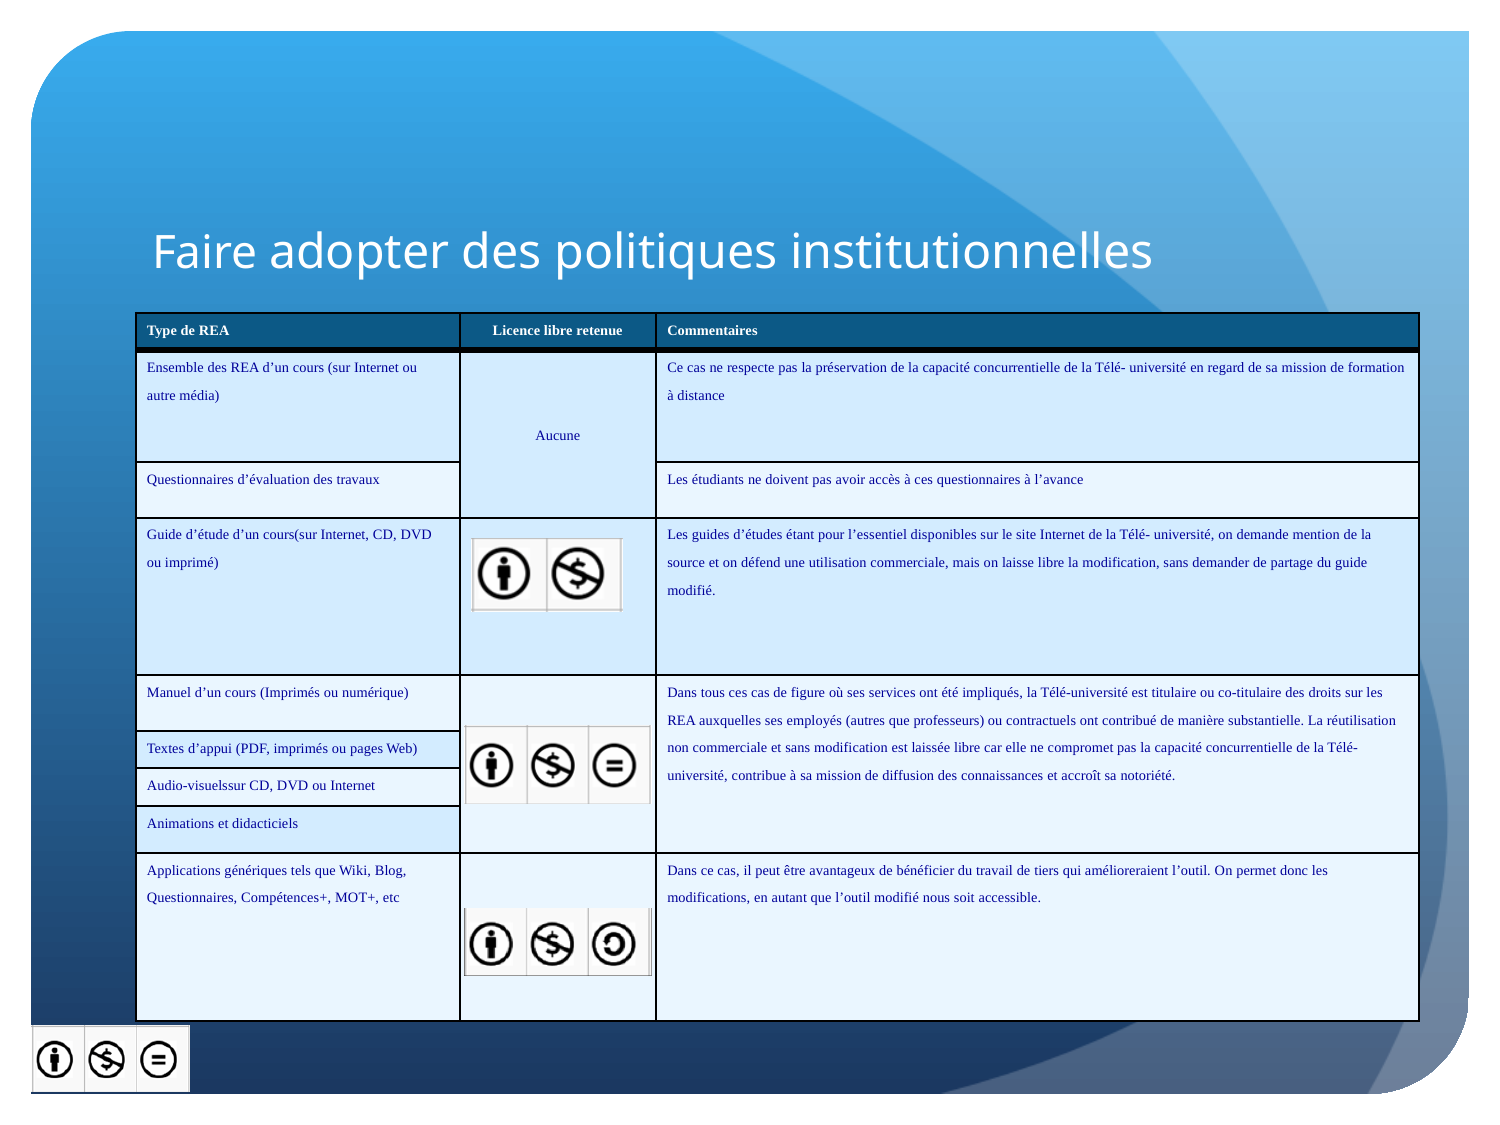

# Faire adopter des politiques institutionnelles
| Type de REA | Licence libre retenue | Commentaires |
| --- | --- | --- |
| Ensemble des REA d’un cours (sur Internet ou autre média) | Aucune | Ce cas ne respecte pas la préservation de la capacité concurrentielle de la Télé- université en regard de sa mission de formation à distance |
| Questionnaires d’évaluation des travaux | | Les étudiants ne doivent pas avoir accès à ces questionnaires à l’avance |
| Guide d’étude d’un cours (sur Internet, CD, DVD ou imprimé) | | Les guides d’études étant pour l’essentiel disponibles sur le site Internet de la Télé- université, on demande mention de la source et on défend une utilisation commerciale, mais on laisse libre la modification, sans demander de partage du guide modifié. |
| Manuel d’un cours (Imprimés ou numérique) | | Dans tous ces cas de figure où ses services ont été impliqués, la Télé-université est titulaire ou co-titulaire des droits sur les REA auxquelles ses employés (autres que professeurs) ou contractuels ont contribué de manière substantielle. La réutilisation non commerciale et sans modification est laissée libre car elle ne compromet pas la capacité concurrentielle de la Télé- université, contribue à sa mission de diffusion des connaissances et accroît sa notoriété. |
| Textes d’appui (PDF, imprimés ou pages Web) | | |
| Audio-visuels sur CD, DVD ou Internet | | |
| Animations et didacticiels | | |
| Applications génériques tels que Wiki, Blog, Questionnaires, Compétences+, MOT+, etc | | Dans ce cas, il peut être avantageux de bénéficier du travail de tiers qui amélioreraient l’outil. On permet donc les modifications, en autant que l’outil modifié nous soit accessible. |